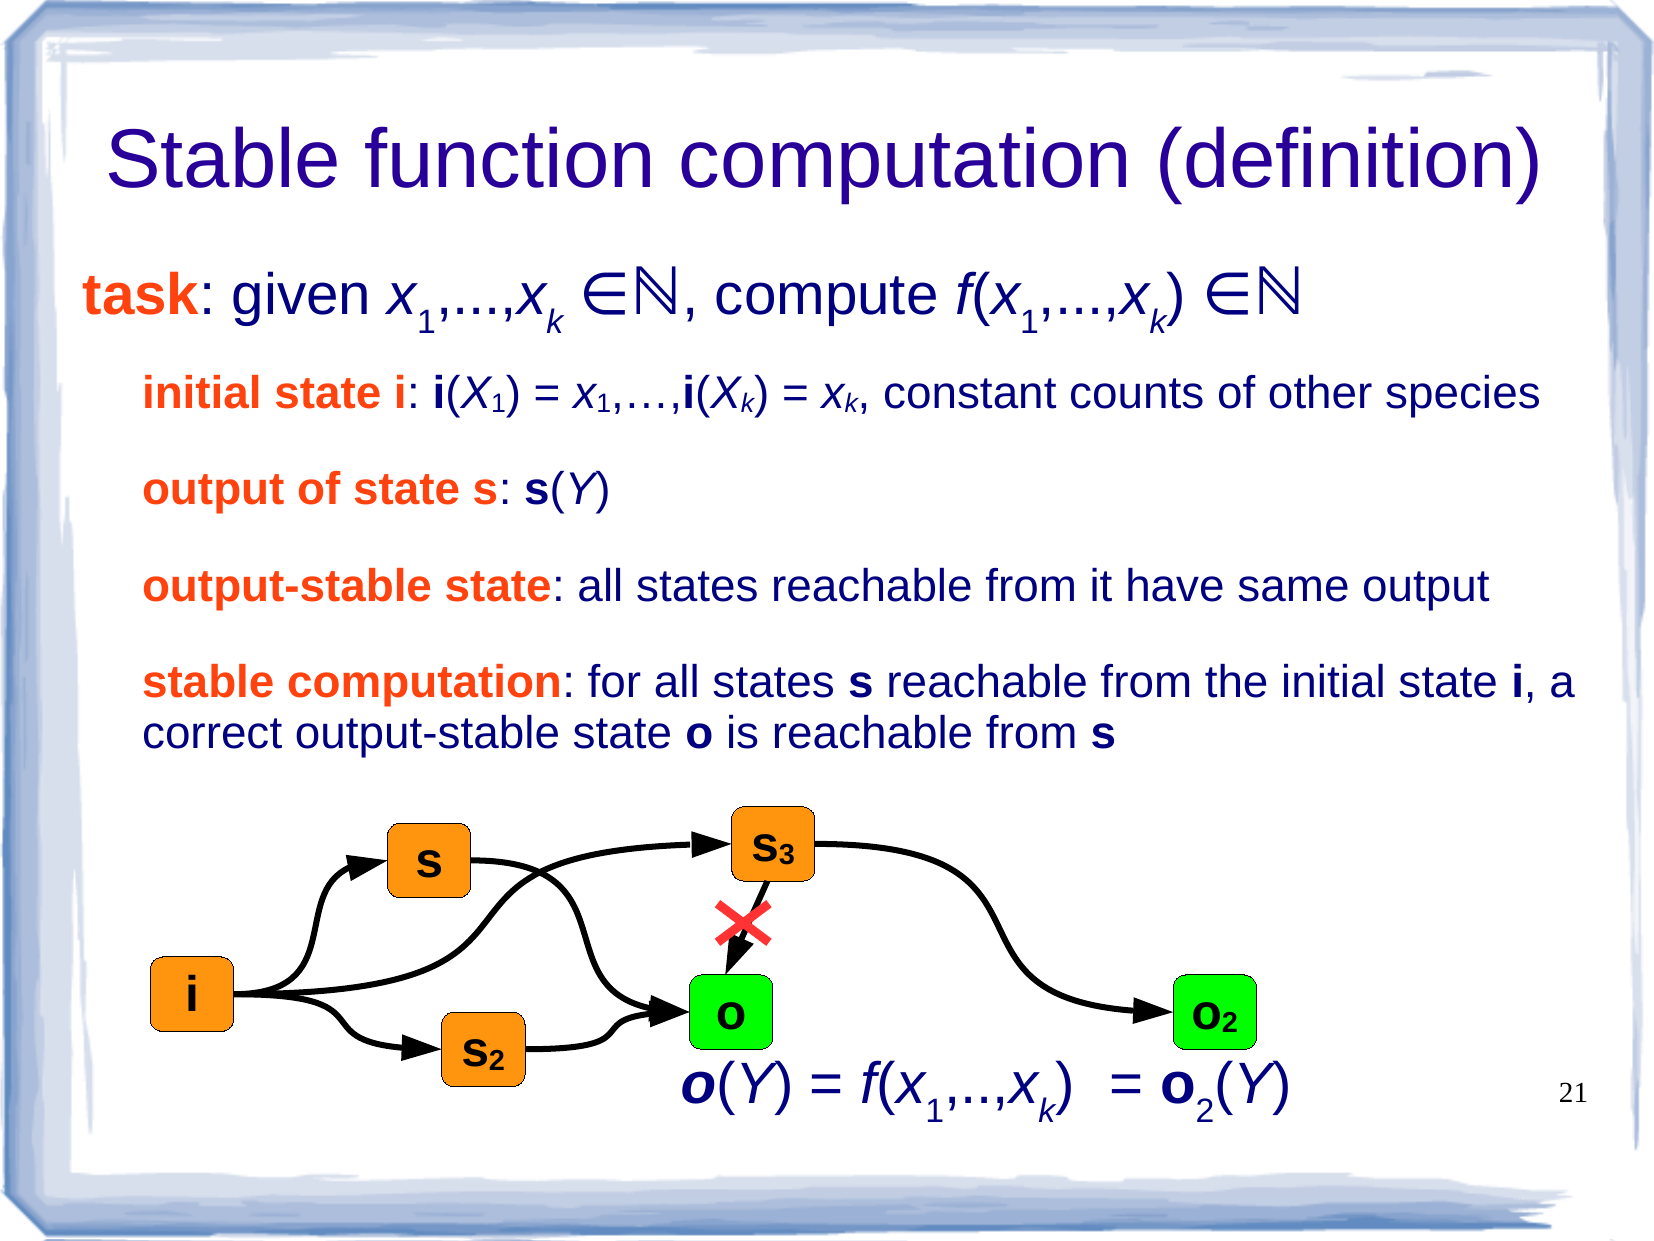

# Stable function computation (definition)
task: given x1,...,xk ∈ℕ, compute f(x1,...,xk) ∈ℕ
initial state i: i(X1) = x1,…,i(Xk) = xk, constant counts of other species
output of state s: s(Y)
output-stable state: all states reachable from it have same output
stable computation: for all states s reachable from the initial state i, a correct output-stable state o is reachable from s
s3
s
i
o
o2
s2
o(Y) = f(x1,..,xk)
 = o2(Y)
21